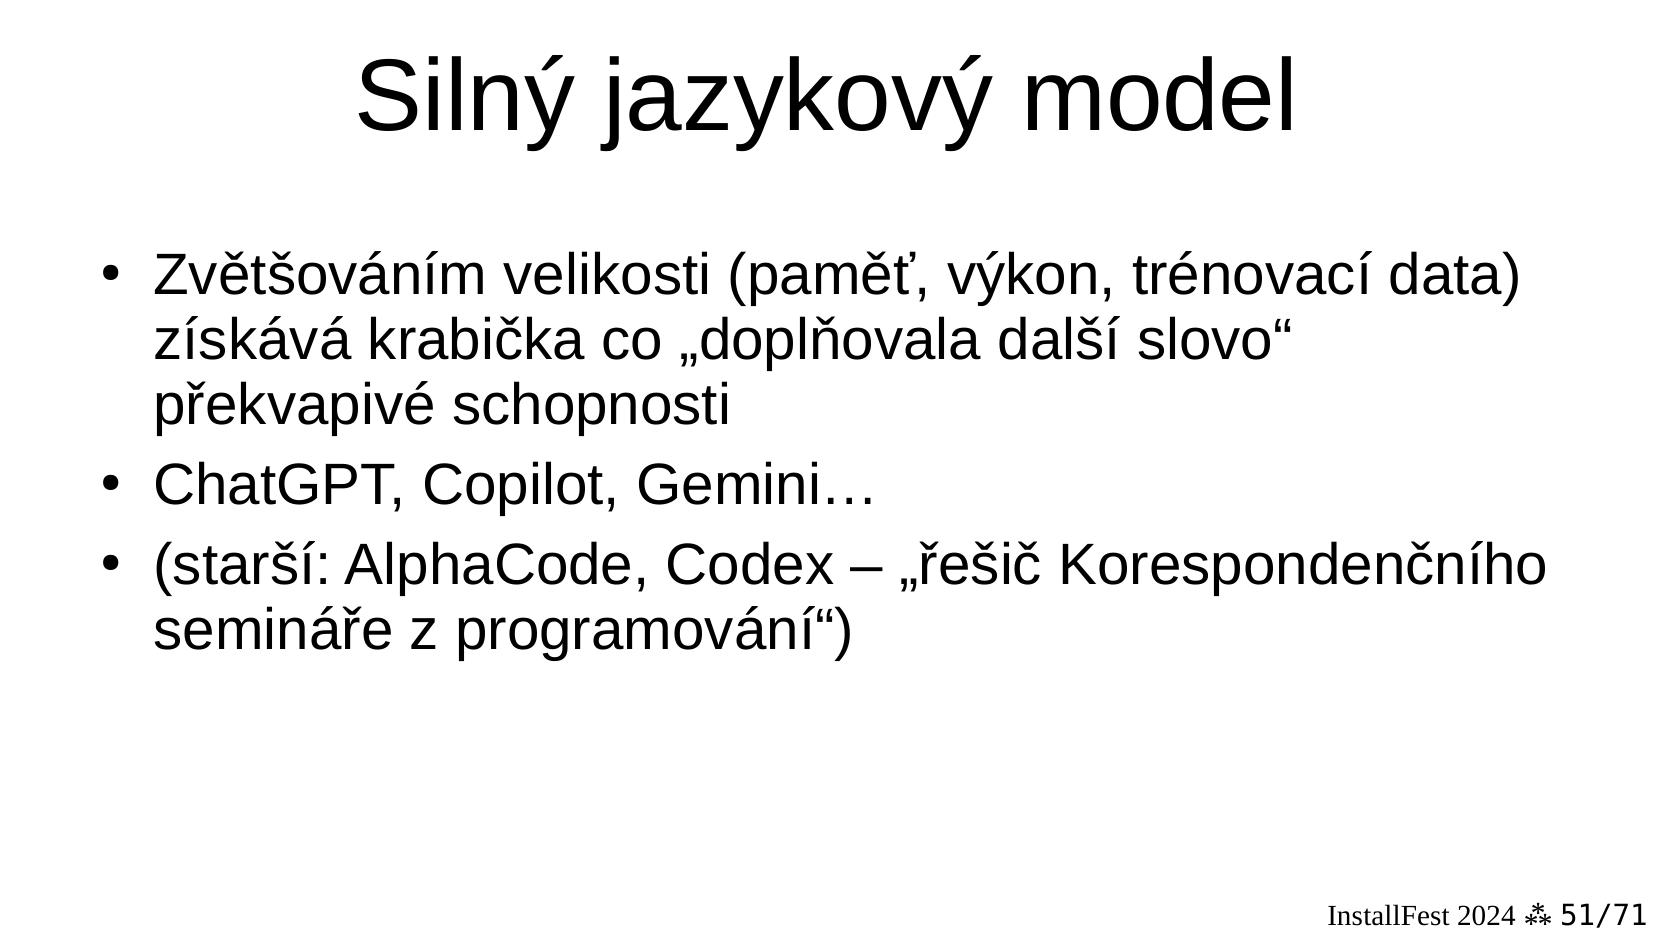

# Silný jazykový model
Zvětšováním velikosti (paměť, výkon, trénovací data) získává krabička co „doplňovala další slovo“ překvapivé schopnosti
ChatGPT, Copilot, Gemini…
(starší: AlphaCode, Codex – „řešič Korespondenčního semináře z programování“)
51